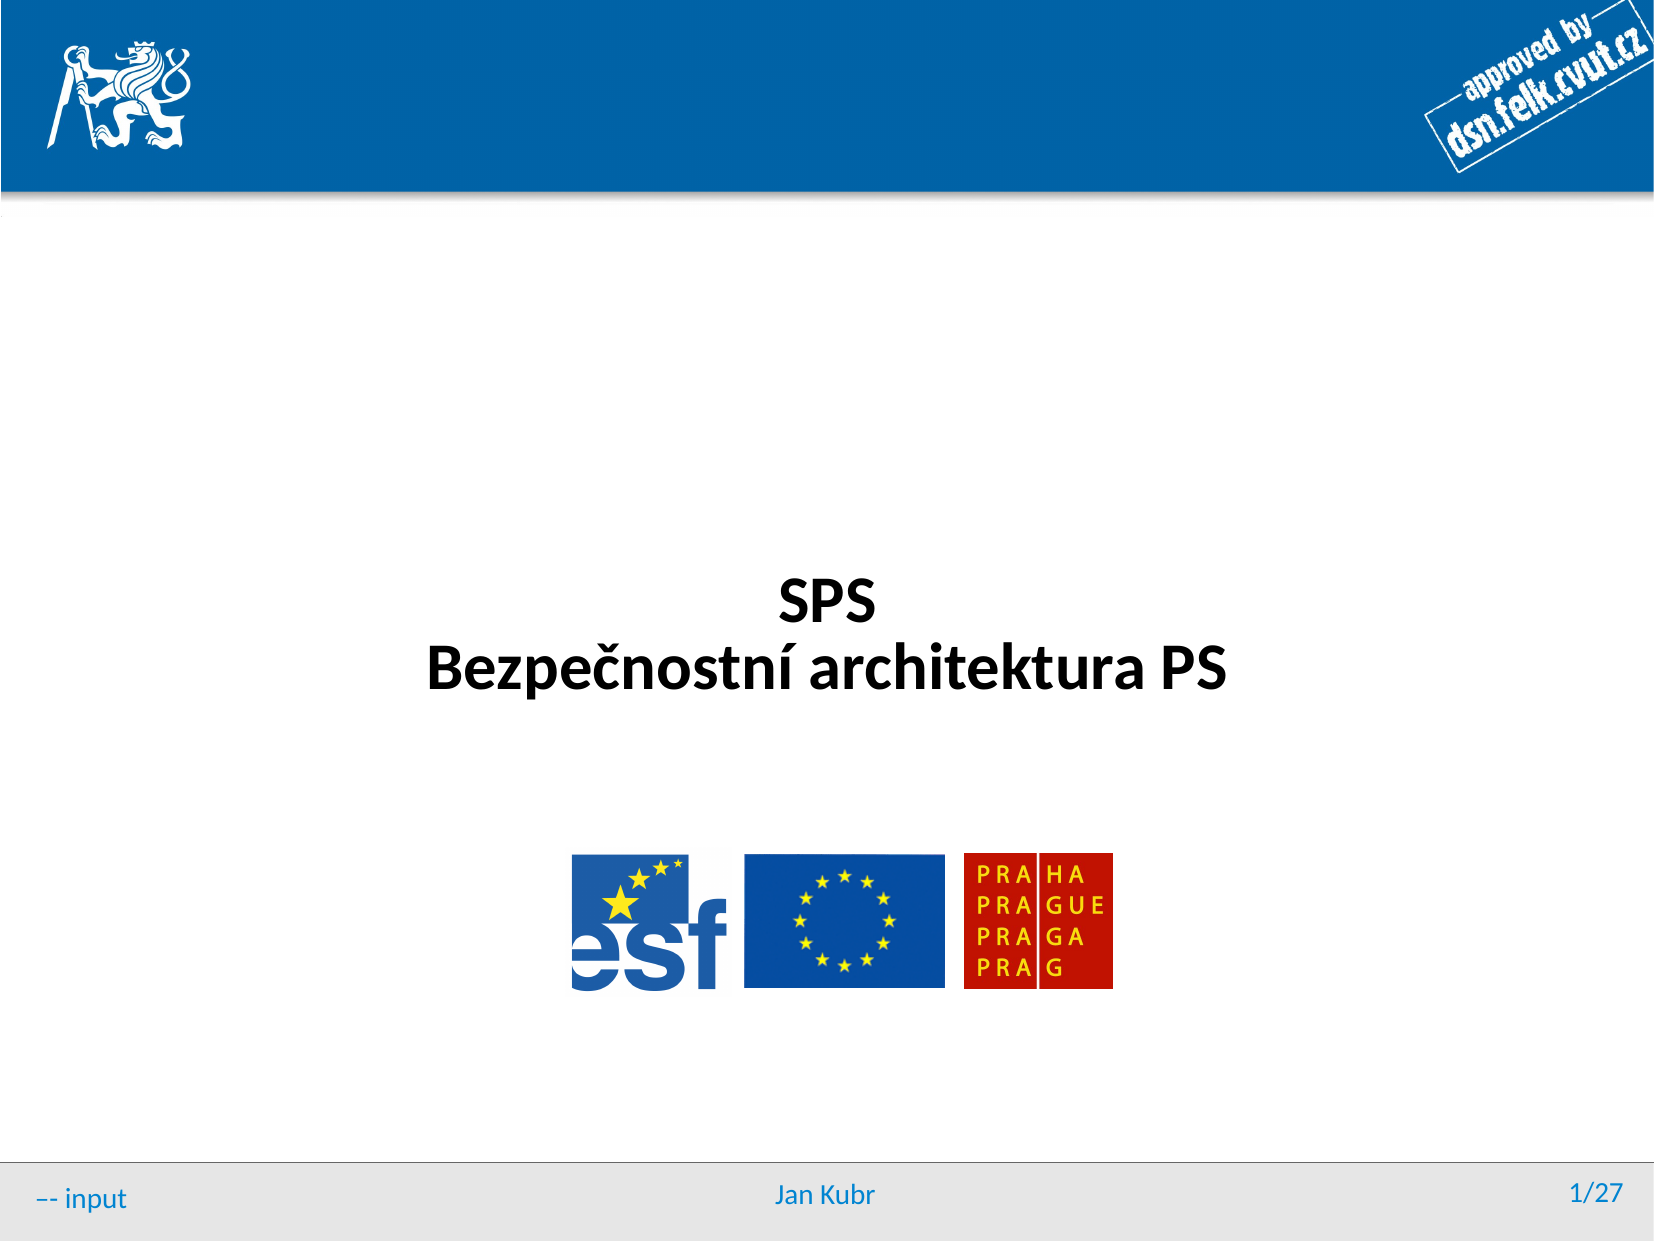

# SPS
Bezpečnostní architektura PS
1
Jan Kubr
02/2006